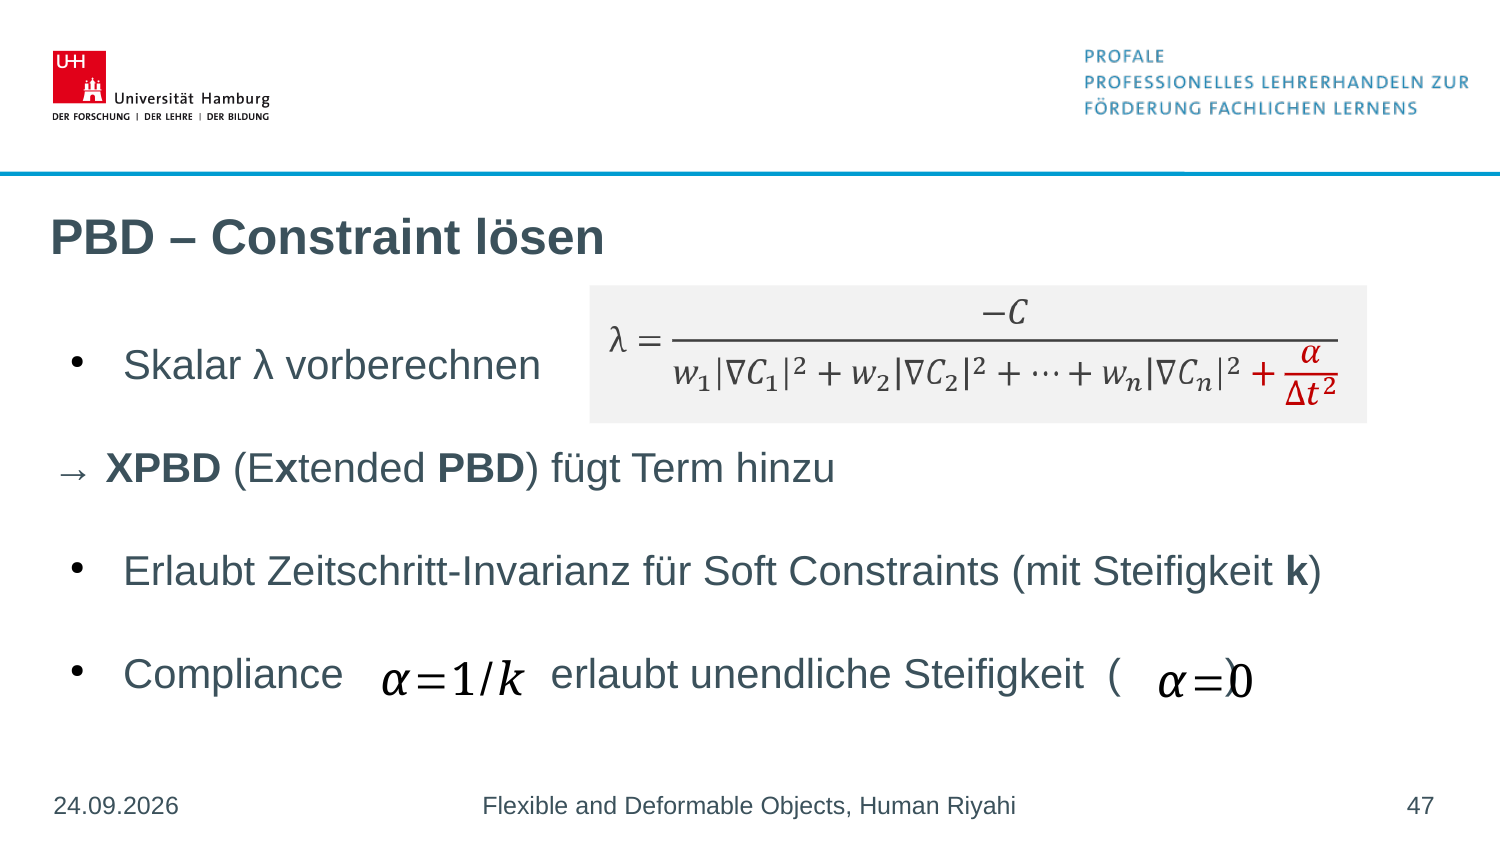

Quelle ist hier 10 minute physics von Matthias Müller (soft body videos)
Bild fehlt
Skalar λ vorberechnen
→ XPBD (Extended PBD) fügt Term hinzu
Erlaubt Zeitschritt-Invarianz für Soft Constraints (mit Steifigkeit k)
Compliance erlaubt unendliche Steifigkeit ( )
# PBD – Constraint lösen
Flexible and Deformable Objects, Human Riyahi